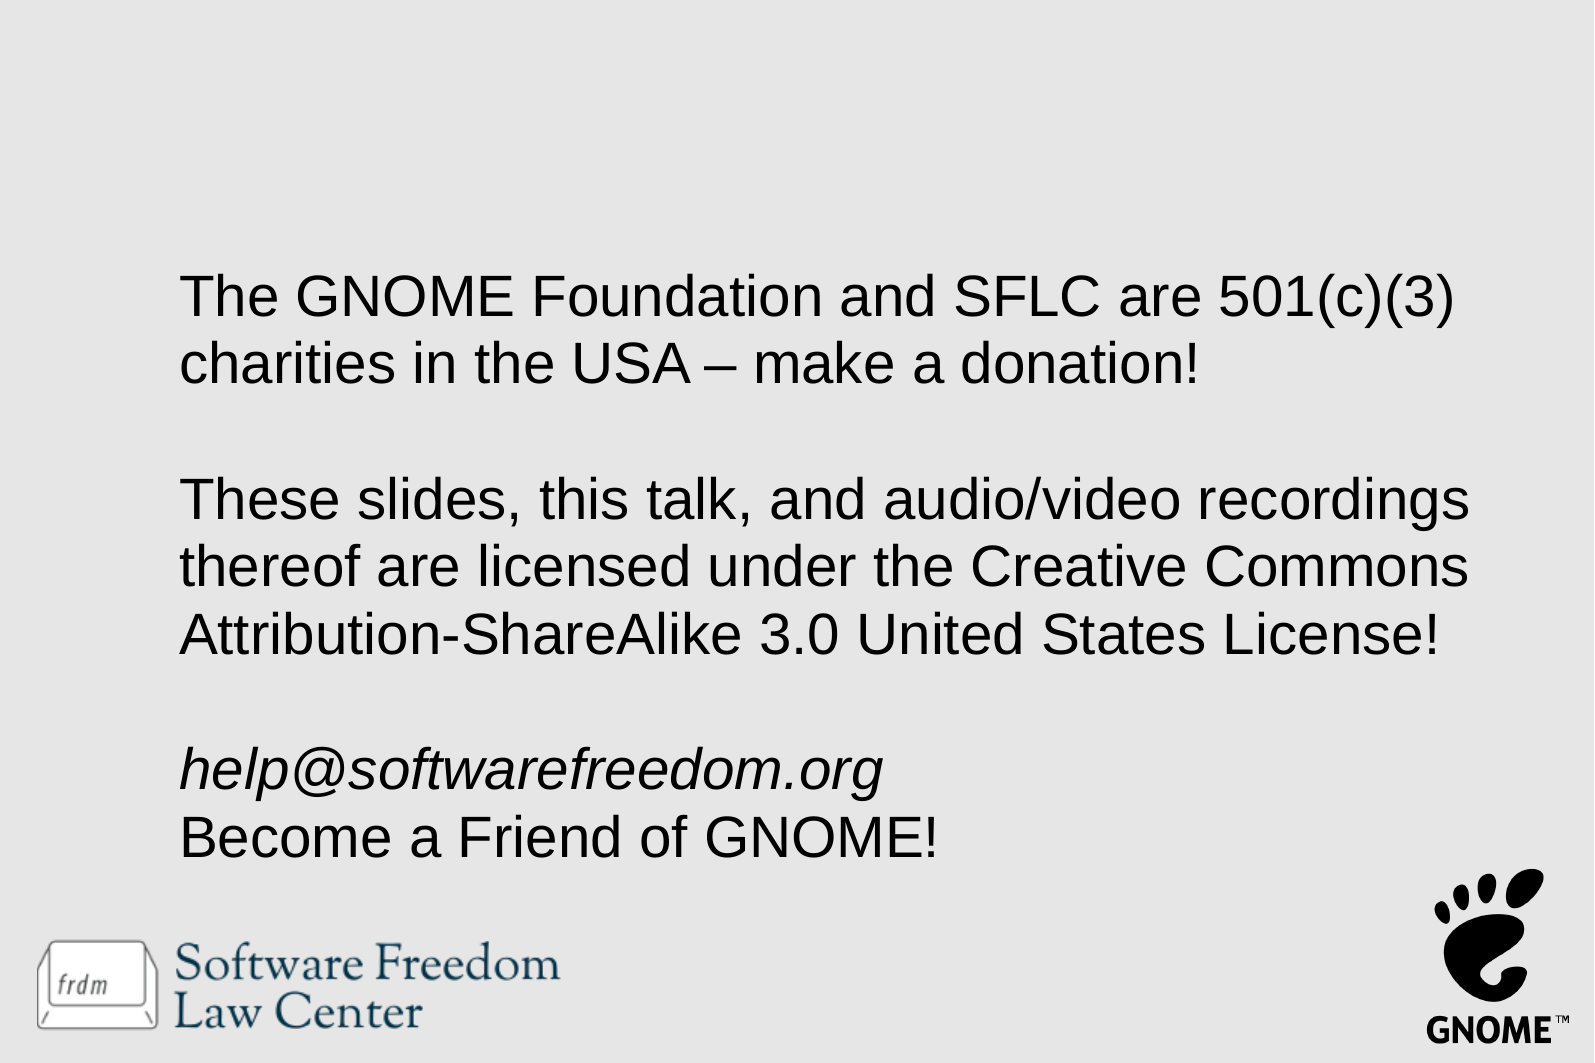

# The GNOME Foundation and SFLC are 501(c)(3) charities in the USA – make a donation! These slides, this talk, and audio/video recordings thereof are licensed under the Creative Commons Attribution-ShareAlike 3.0 United States License! help@softwarefreedom.org Become a Friend of GNOME!